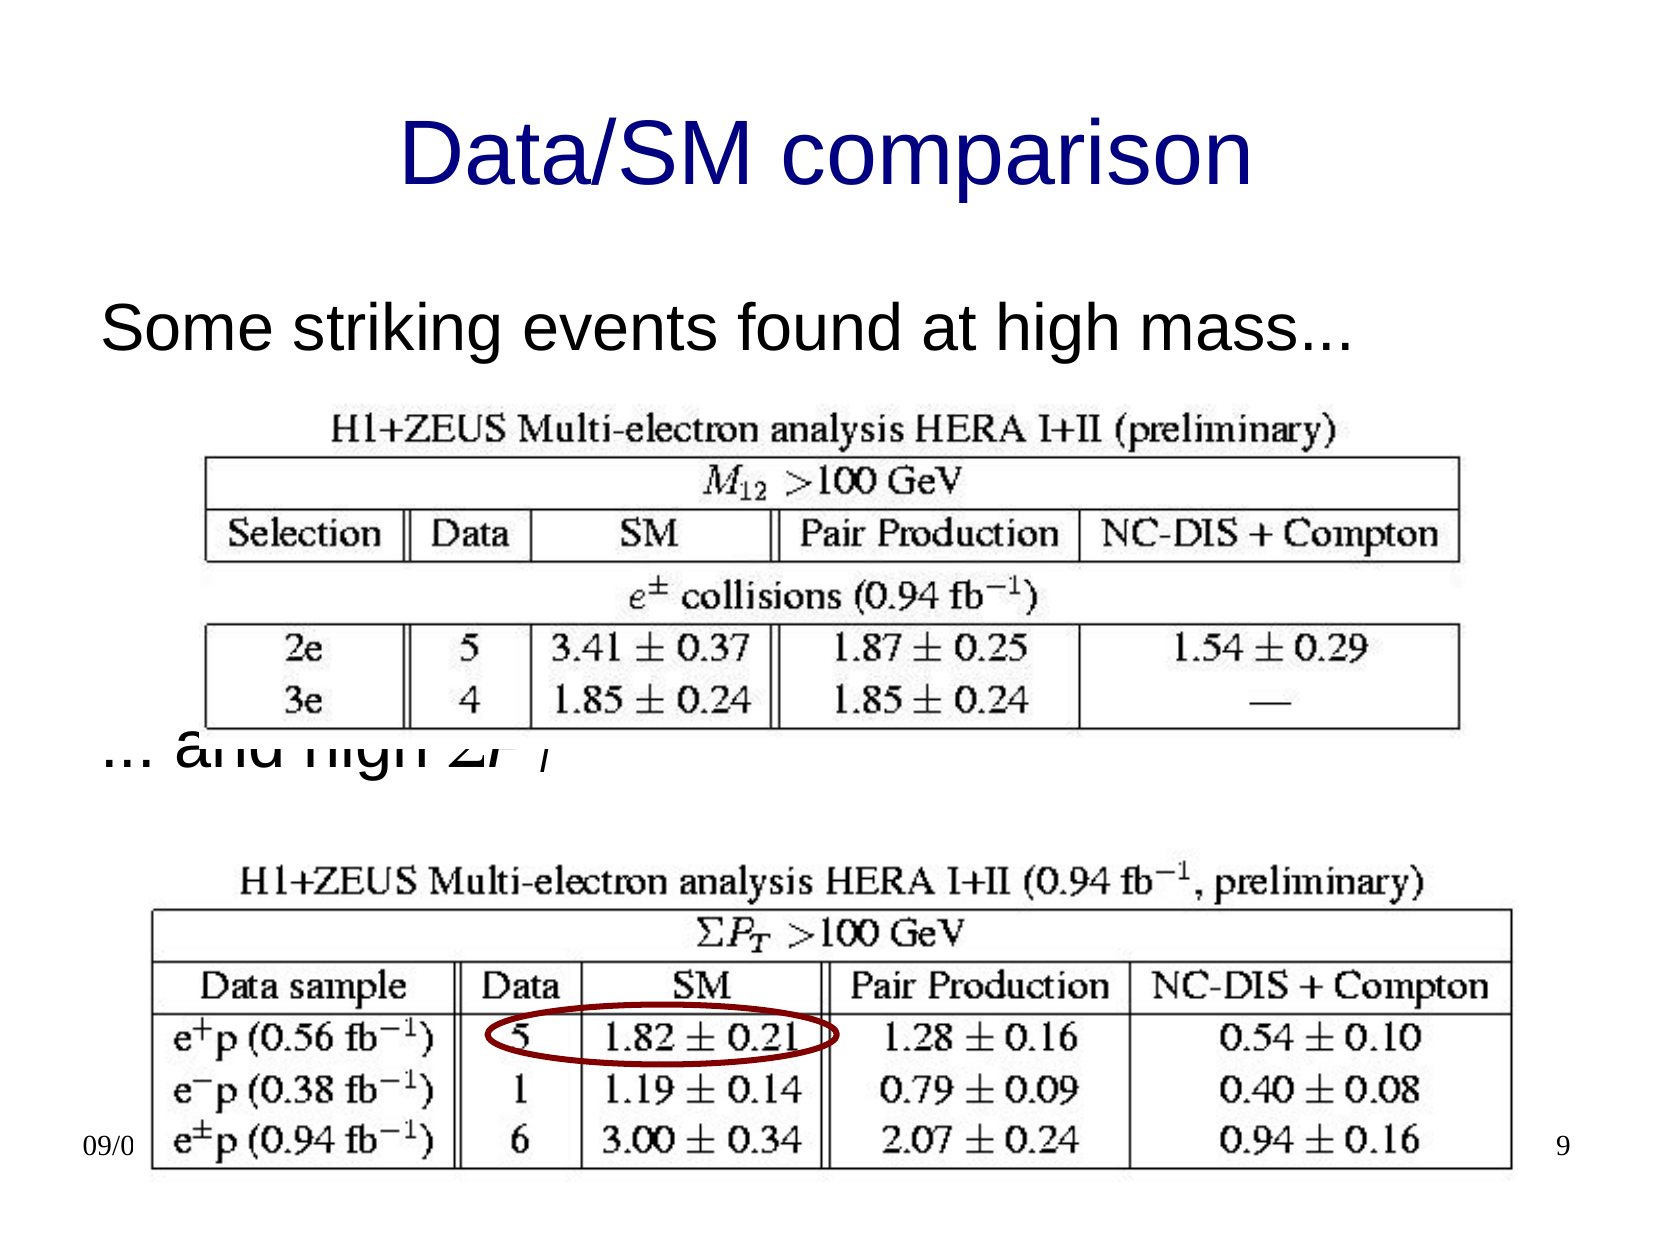

# Data/SM comparison
Some striking events found at high mass...
... and high SPT
09/04/2008
A. Parenti
9